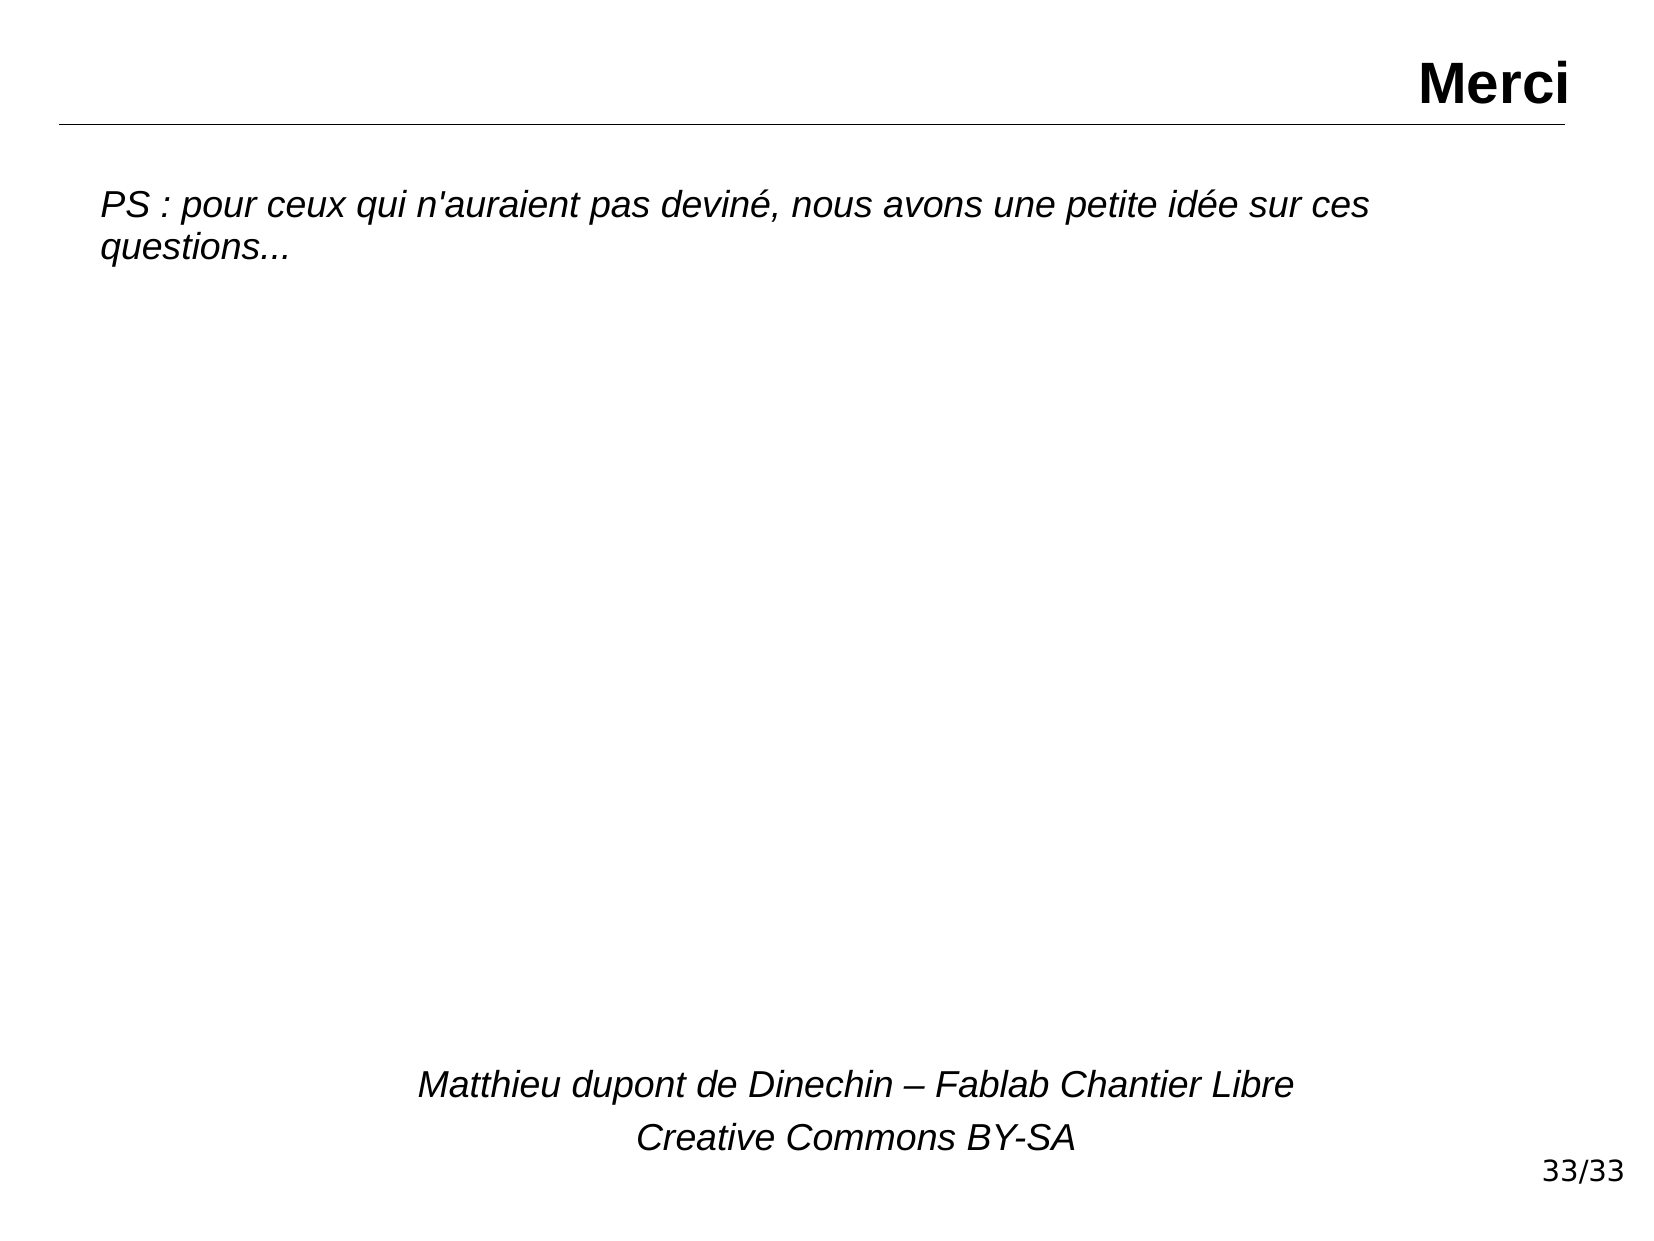

# Merci
PS : pour ceux qui n'auraient pas deviné, nous avons une petite idée sur ces questions...
Matthieu dupont de Dinechin – Fablab Chantier Libre
Creative Commons BY-SA
33